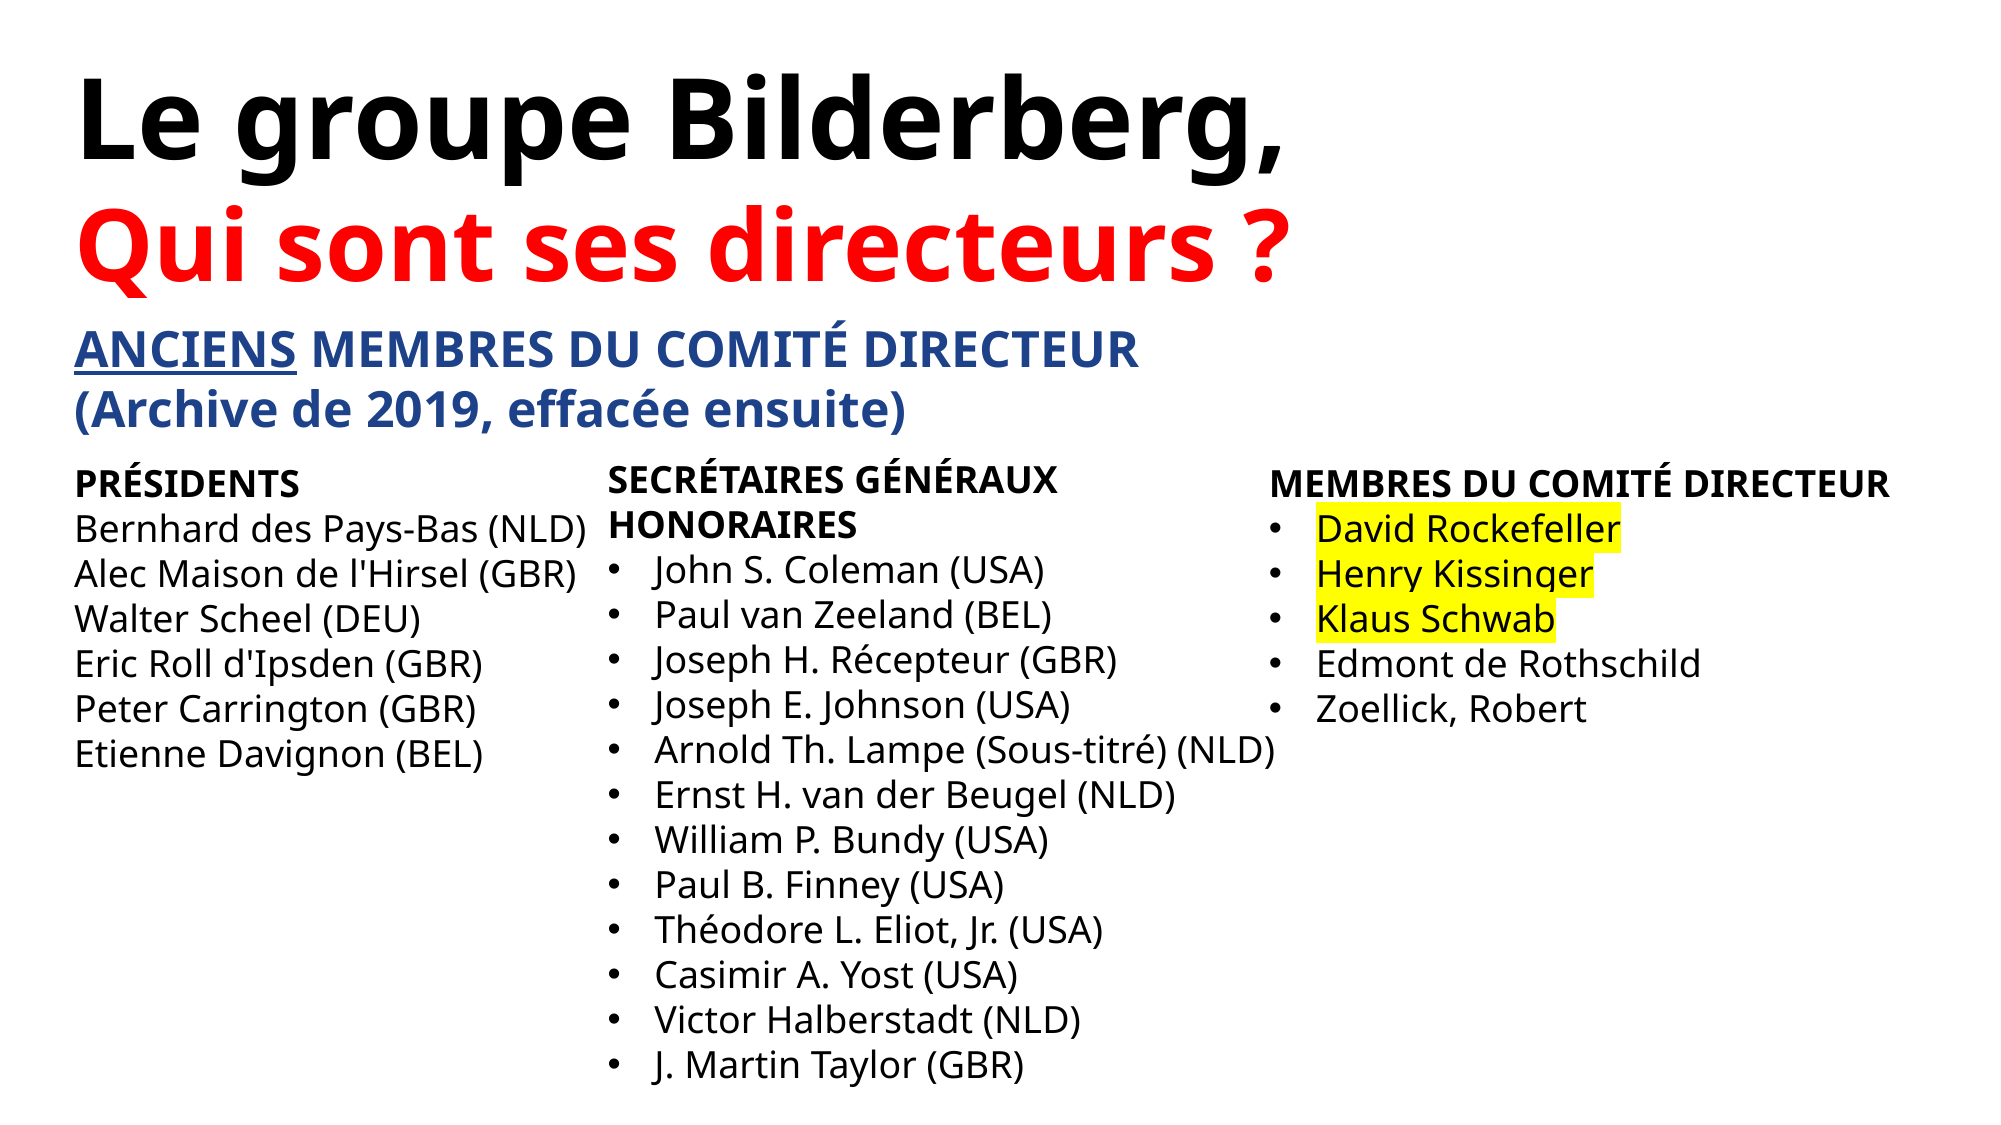

Le groupe Bilderberg,
Qui sont ses directeurs ?
ANCIENS MEMBRES DU COMITÉ DIRECTEUR
(Archive de 2019, effacée ensuite)
SECRÉTAIRES GÉNÉRAUX HONORAIRES
John S. Coleman (USA)
Paul van Zeeland (BEL)
Joseph H. Récepteur (GBR)
Joseph E. Johnson (USA)
Arnold Th. Lampe (Sous-titré) (NLD)
Ernst H. van der Beugel (NLD)
William P. Bundy (USA)
Paul B. Finney (USA)
Théodore L. Eliot, Jr. (USA)
Casimir A. Yost (USA)
Victor Halberstadt (NLD)
J. Martin Taylor (GBR)
PRÉSIDENTS
Bernhard des Pays-Bas (NLD)
Alec Maison de l'Hirsel (GBR)
Walter Scheel (DEU)
Eric Roll d'Ipsden (GBR)
Peter Carrington (GBR)
Etienne Davignon (BEL)
MEMBRES DU COMITÉ DIRECTEUR
David Rockefeller
Henry Kissinger
Klaus Schwab
Edmont de Rothschild
Zoellick, Robert